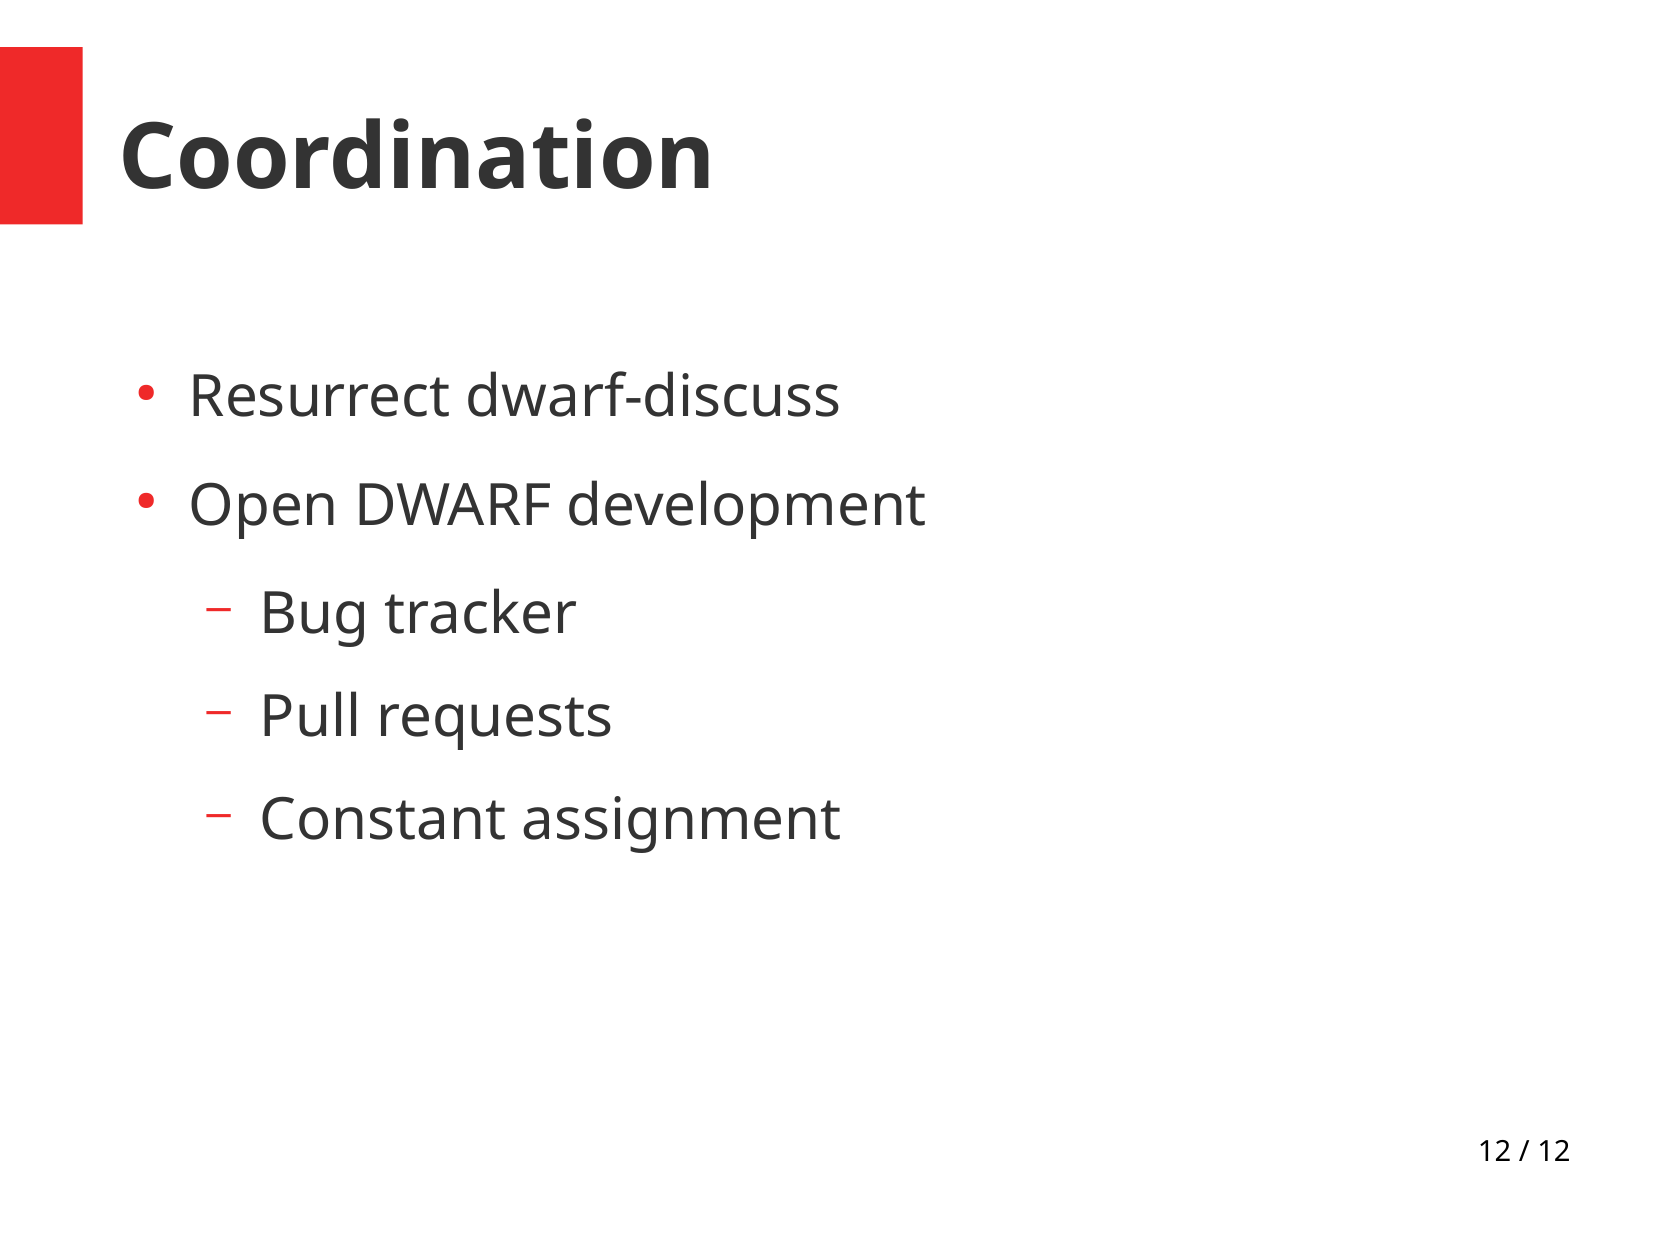

# Coordination
Resurrect dwarf-discuss
Open DWARF development
Bug tracker
Pull requests
Constant assignment
12